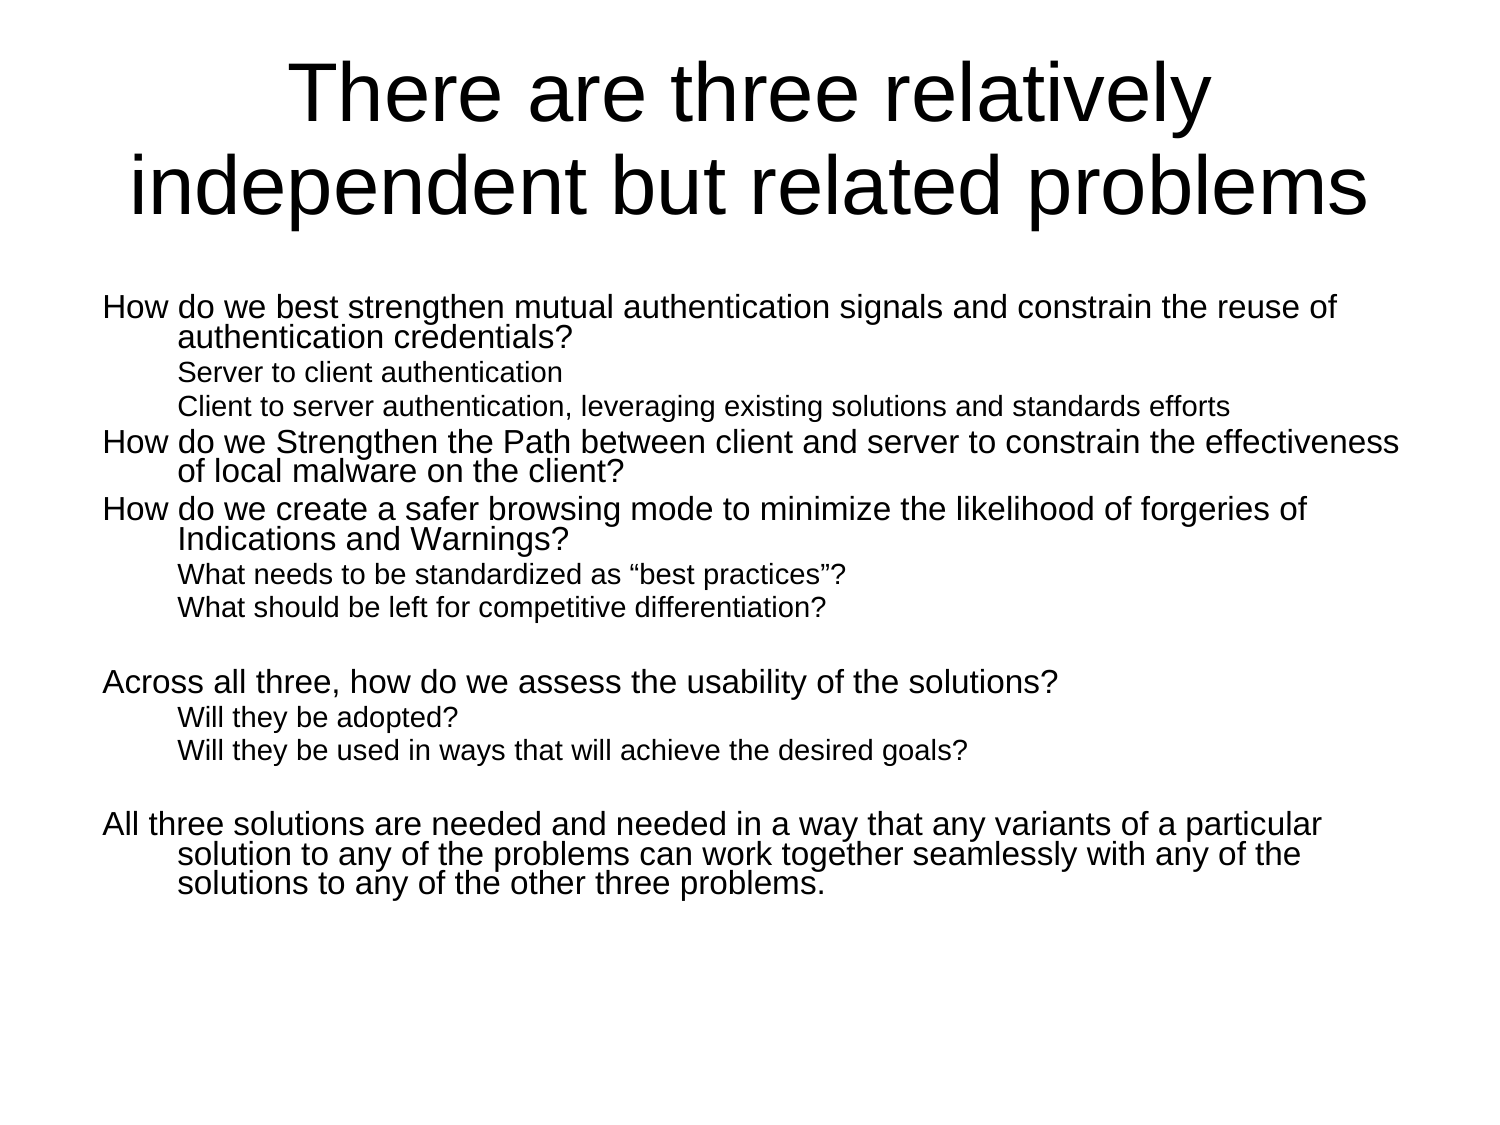

# There are three relatively independent but related problems
How do we best strengthen mutual authentication signals and constrain the reuse of authentication credentials?
Server to client authentication
Client to server authentication, leveraging existing solutions and standards efforts
How do we Strengthen the Path between client and server to constrain the effectiveness of local malware on the client?
How do we create a safer browsing mode to minimize the likelihood of forgeries of Indications and Warnings?
What needs to be standardized as “best practices”?
What should be left for competitive differentiation?
Across all three, how do we assess the usability of the solutions?
Will they be adopted?
Will they be used in ways that will achieve the desired goals?
All three solutions are needed and needed in a way that any variants of a particular solution to any of the problems can work together seamlessly with any of the solutions to any of the other three problems.